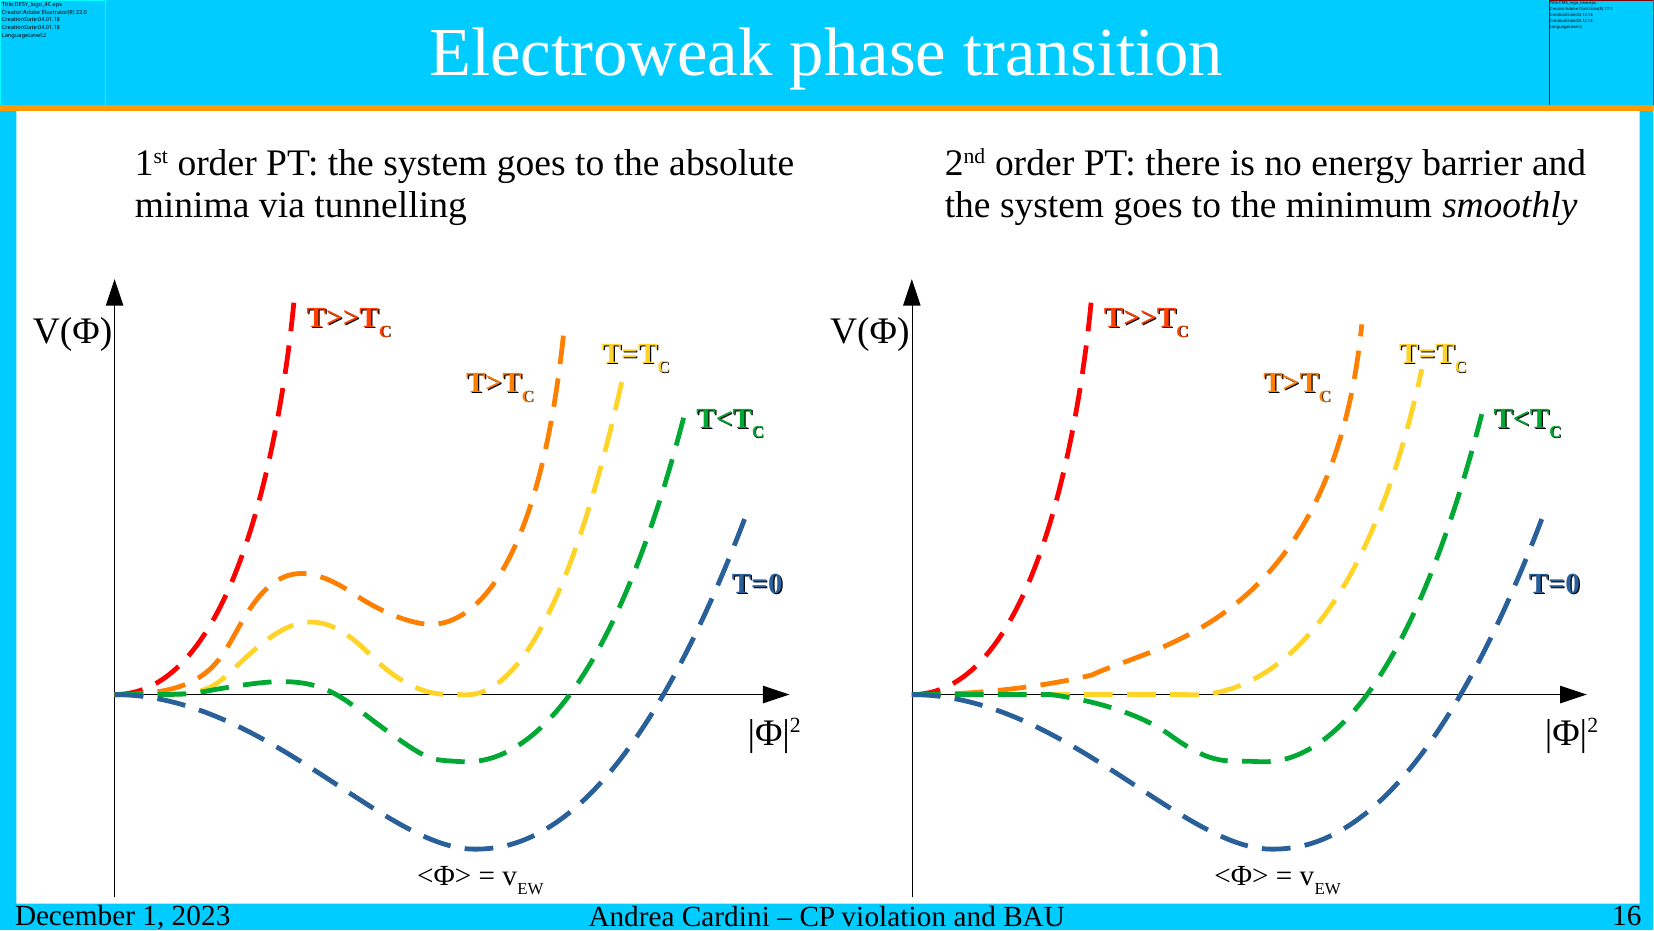

# Electroweak phase transition
1st order PT: the system goes to the absolute
minima via tunnelling
2nd order PT: there is no energy barrier and
the system goes to the minimum smoothly
T>>TC
V(Φ)
T=TC
T>TC
T<TC
T=0
|Φ|2
<Φ> = vEW
T>>TC
V(Φ)
T=TC
T>TC
T<TC
T=0
|Φ|2
<Φ> = vEW
16